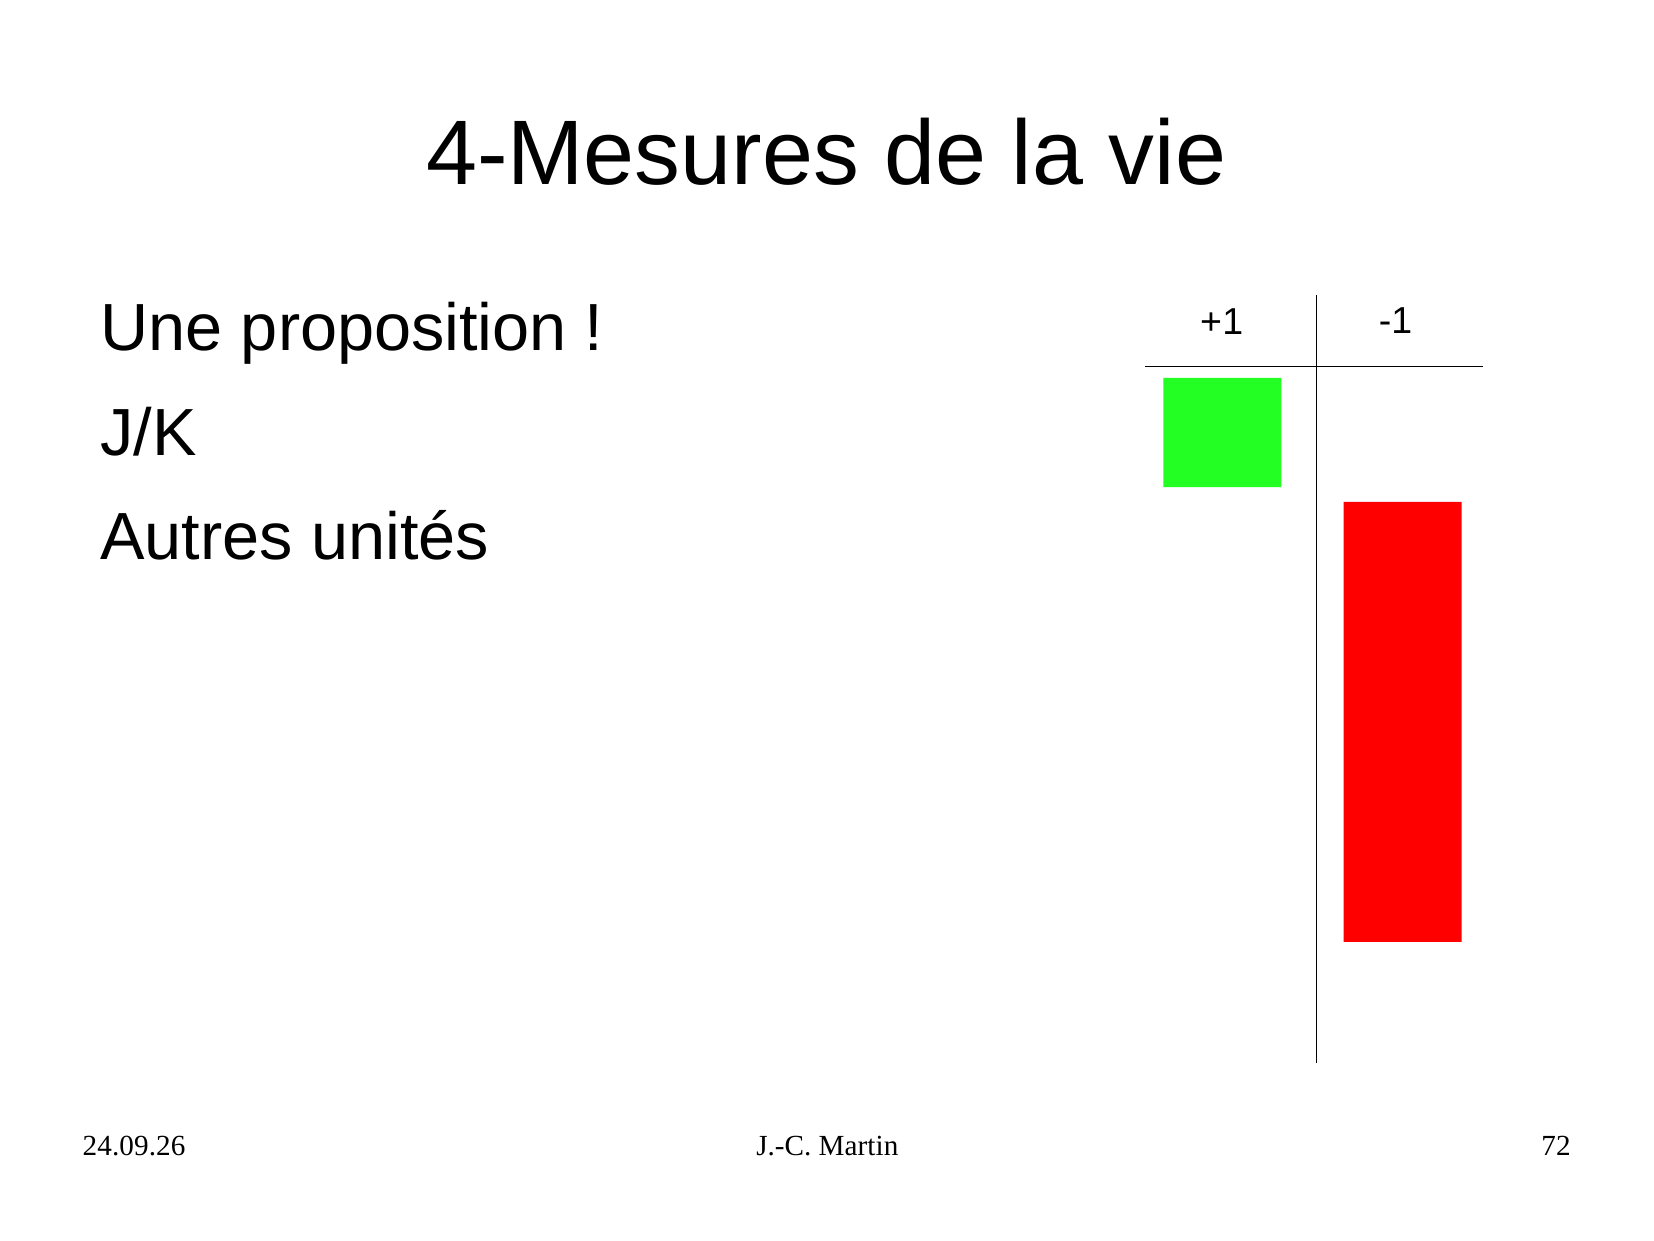

# 4-Mesures de la vie
Une proposition !
J/K
Autres unités
-1
+1
J.-C. Martin
72